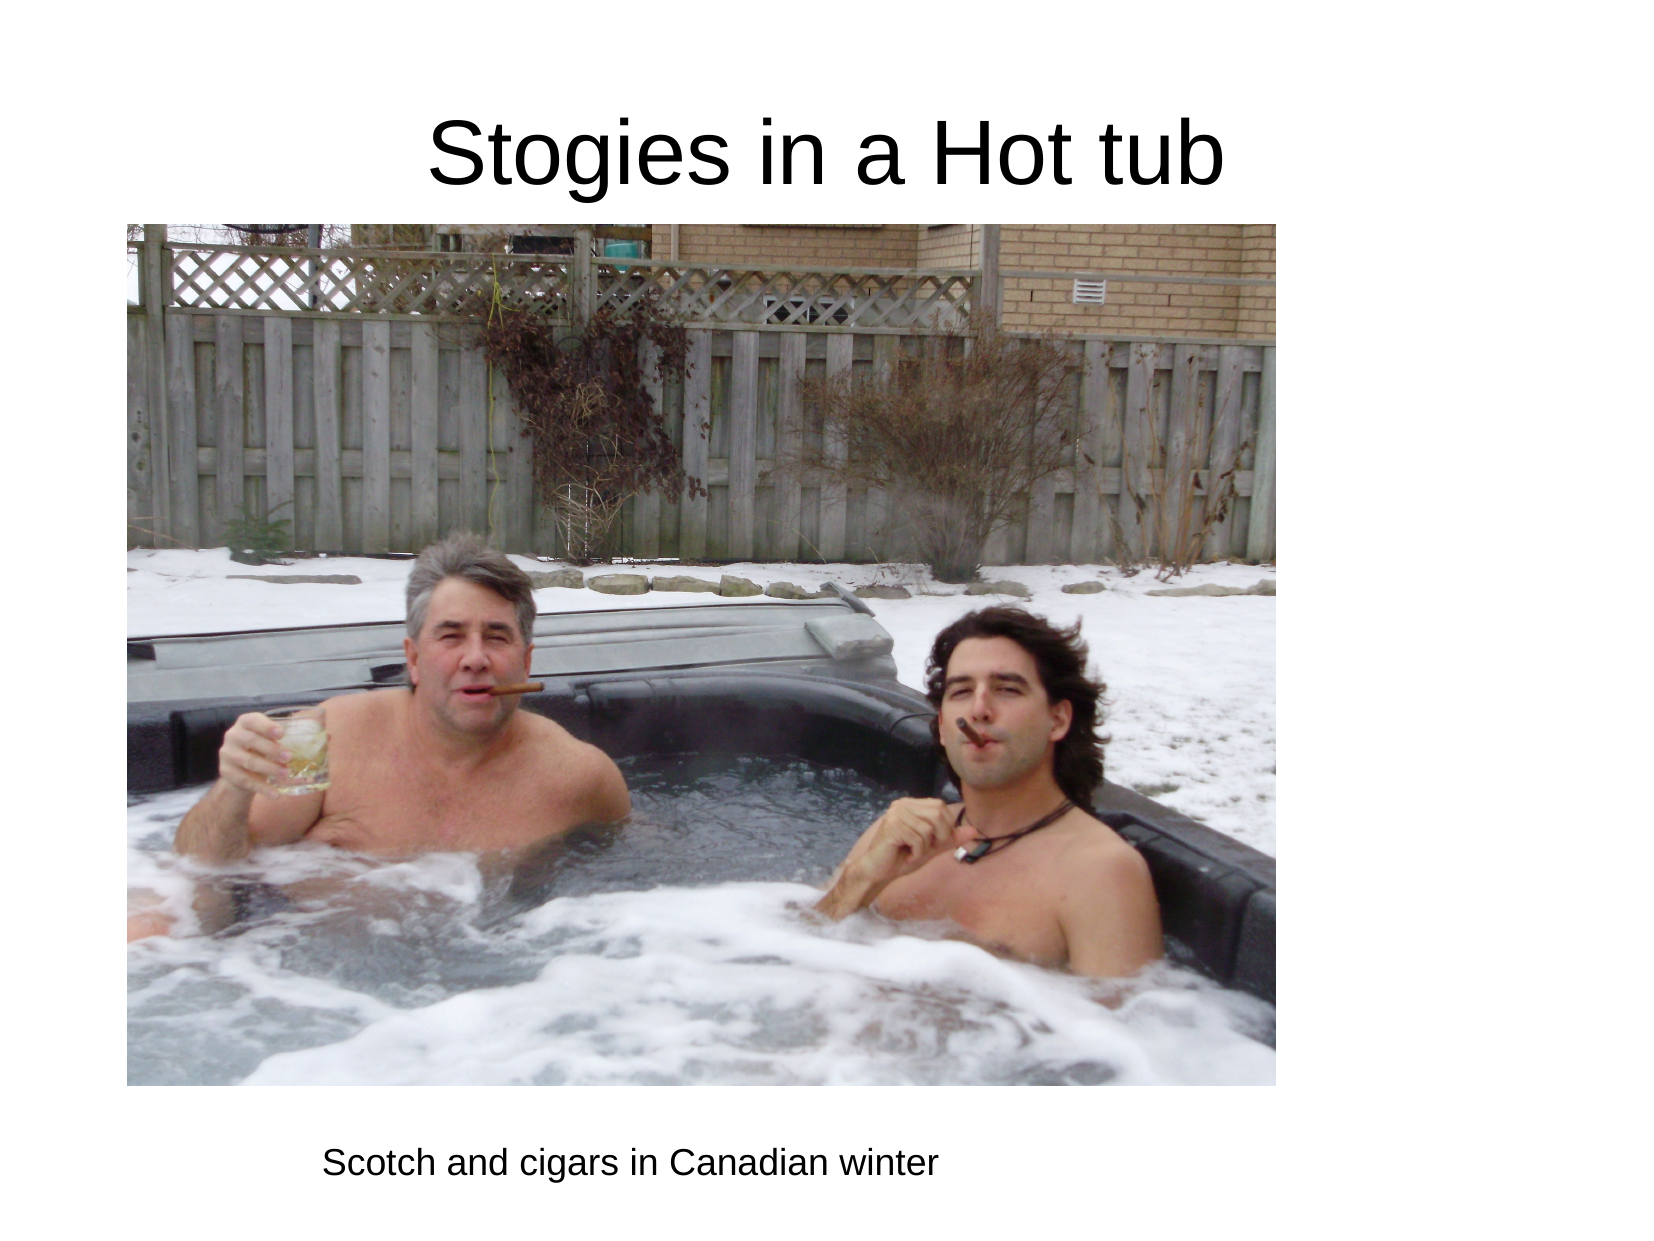

# Stogies in a Hot tub
Scotch and cigars in Canadian winter